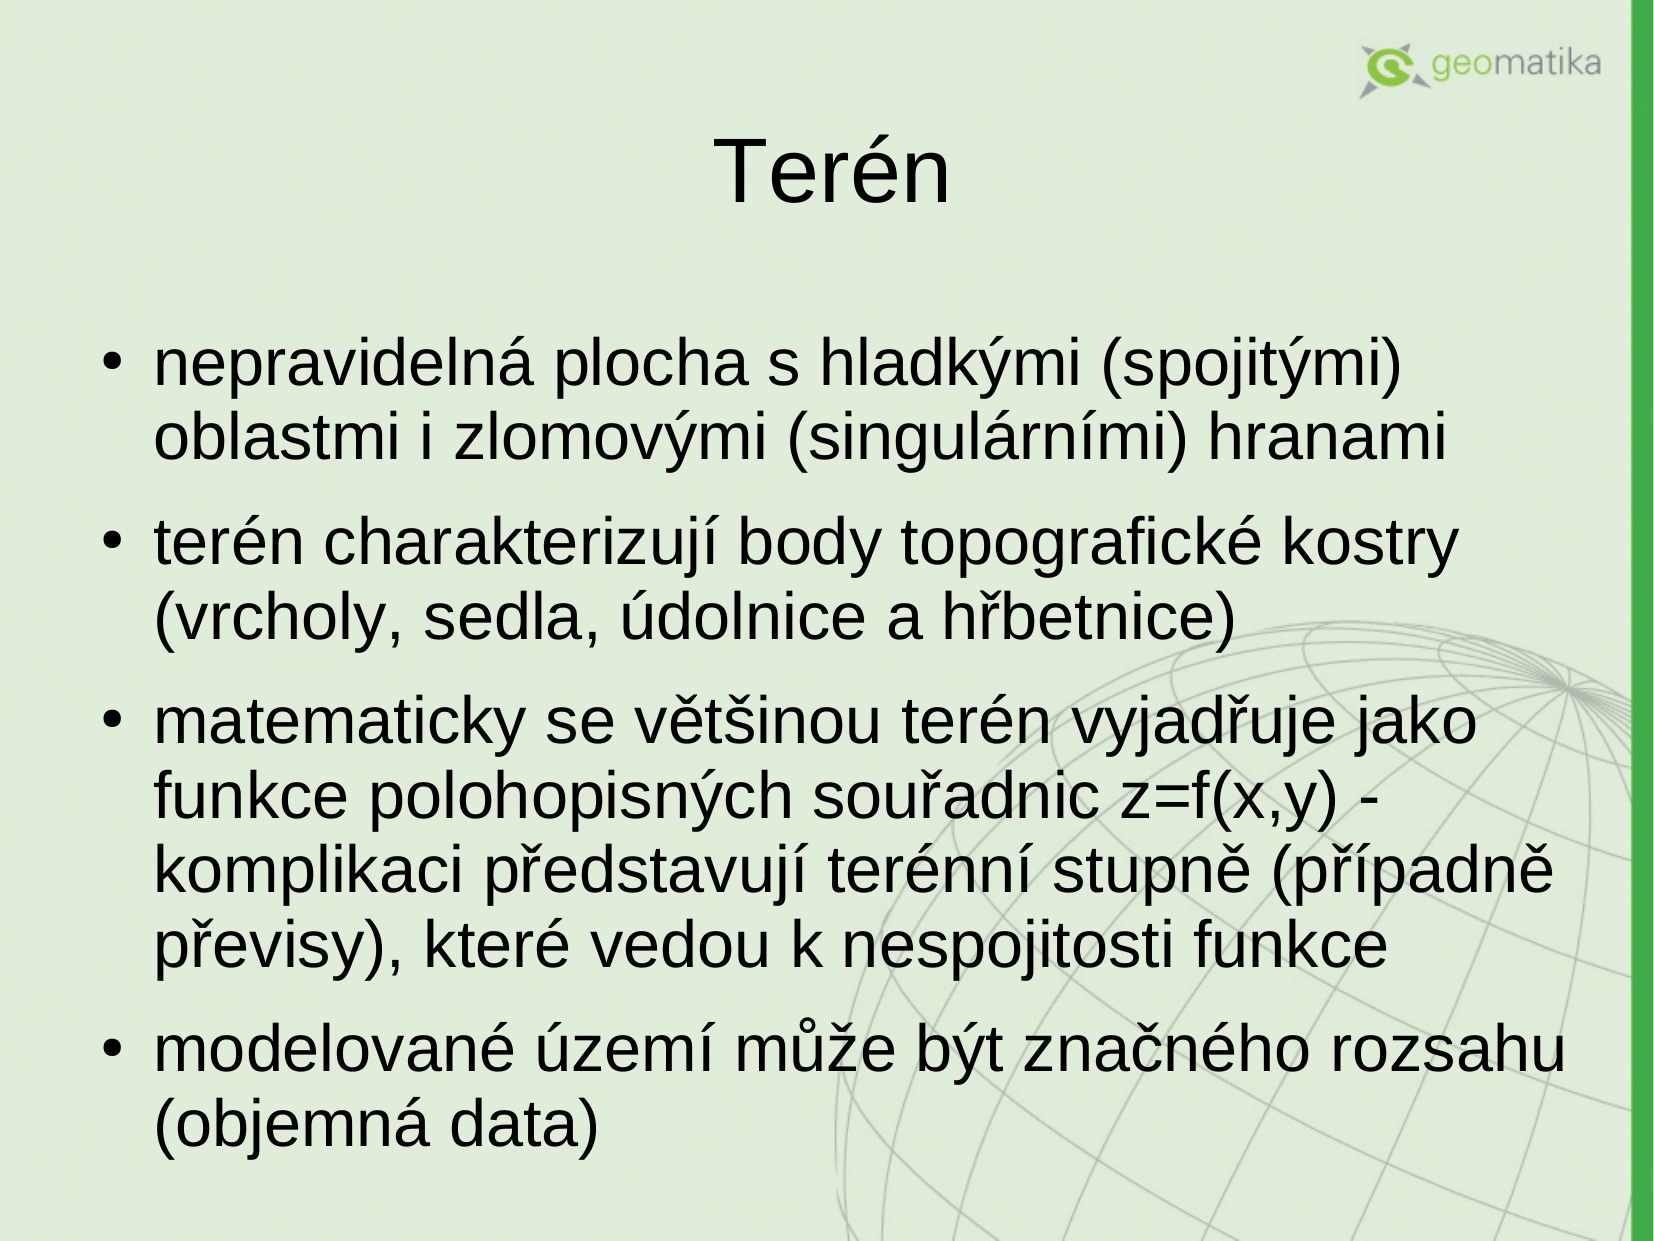

# Terén
nepravidelná plocha s hladkými (spojitými) oblastmi i zlomovými (singulárními) hranami
terén charakterizují body topografické kostry (vrcholy, sedla, údolnice a hřbetnice)
matematicky se většinou terén vyjadřuje jako funkce polohopisných souřadnic z=f(x,y) - komplikaci představují terénní stupně (případně převisy), které vedou k nespojitosti funkce
modelované území může být značného rozsahu (objemná data)